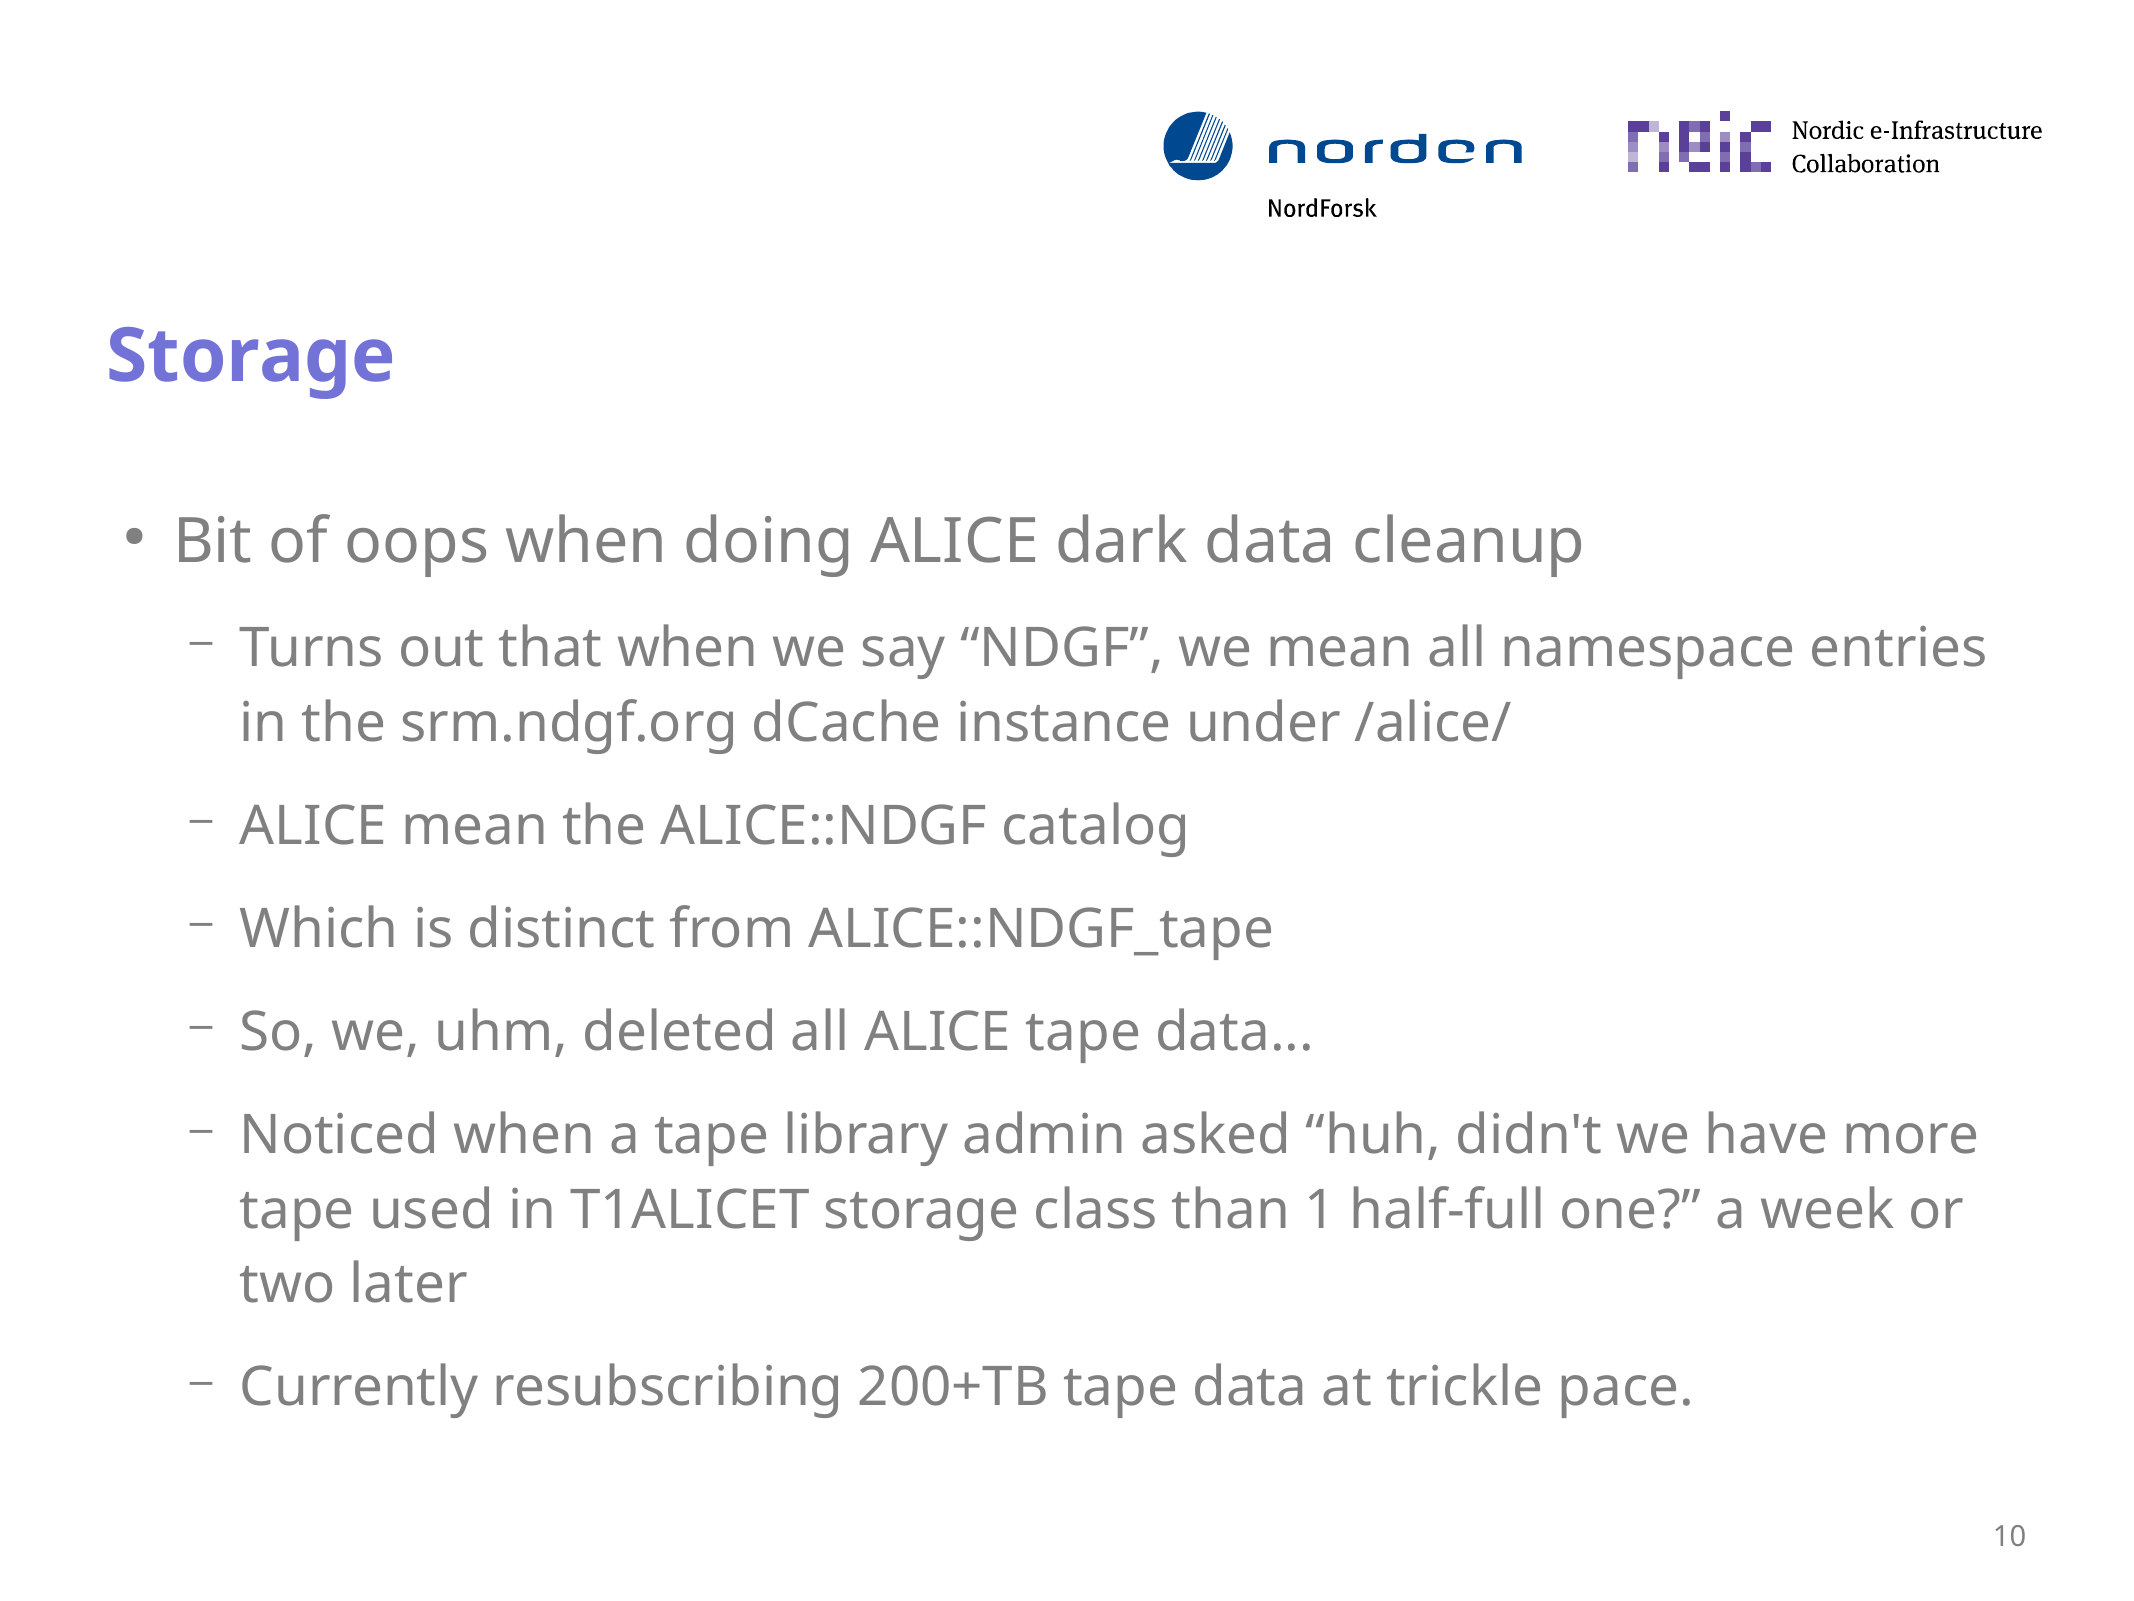

# Storage
Bit of oops when doing ALICE dark data cleanup
Turns out that when we say “NDGF”, we mean all namespace entries in the srm.ndgf.org dCache instance under /alice/
ALICE mean the ALICE::NDGF catalog
Which is distinct from ALICE::NDGF_tape
So, we, uhm, deleted all ALICE tape data...
Noticed when a tape library admin asked “huh, didn't we have more tape used in T1ALICET storage class than 1 half-full one?” a week or two later
Currently resubscribing 200+TB tape data at trickle pace.
10